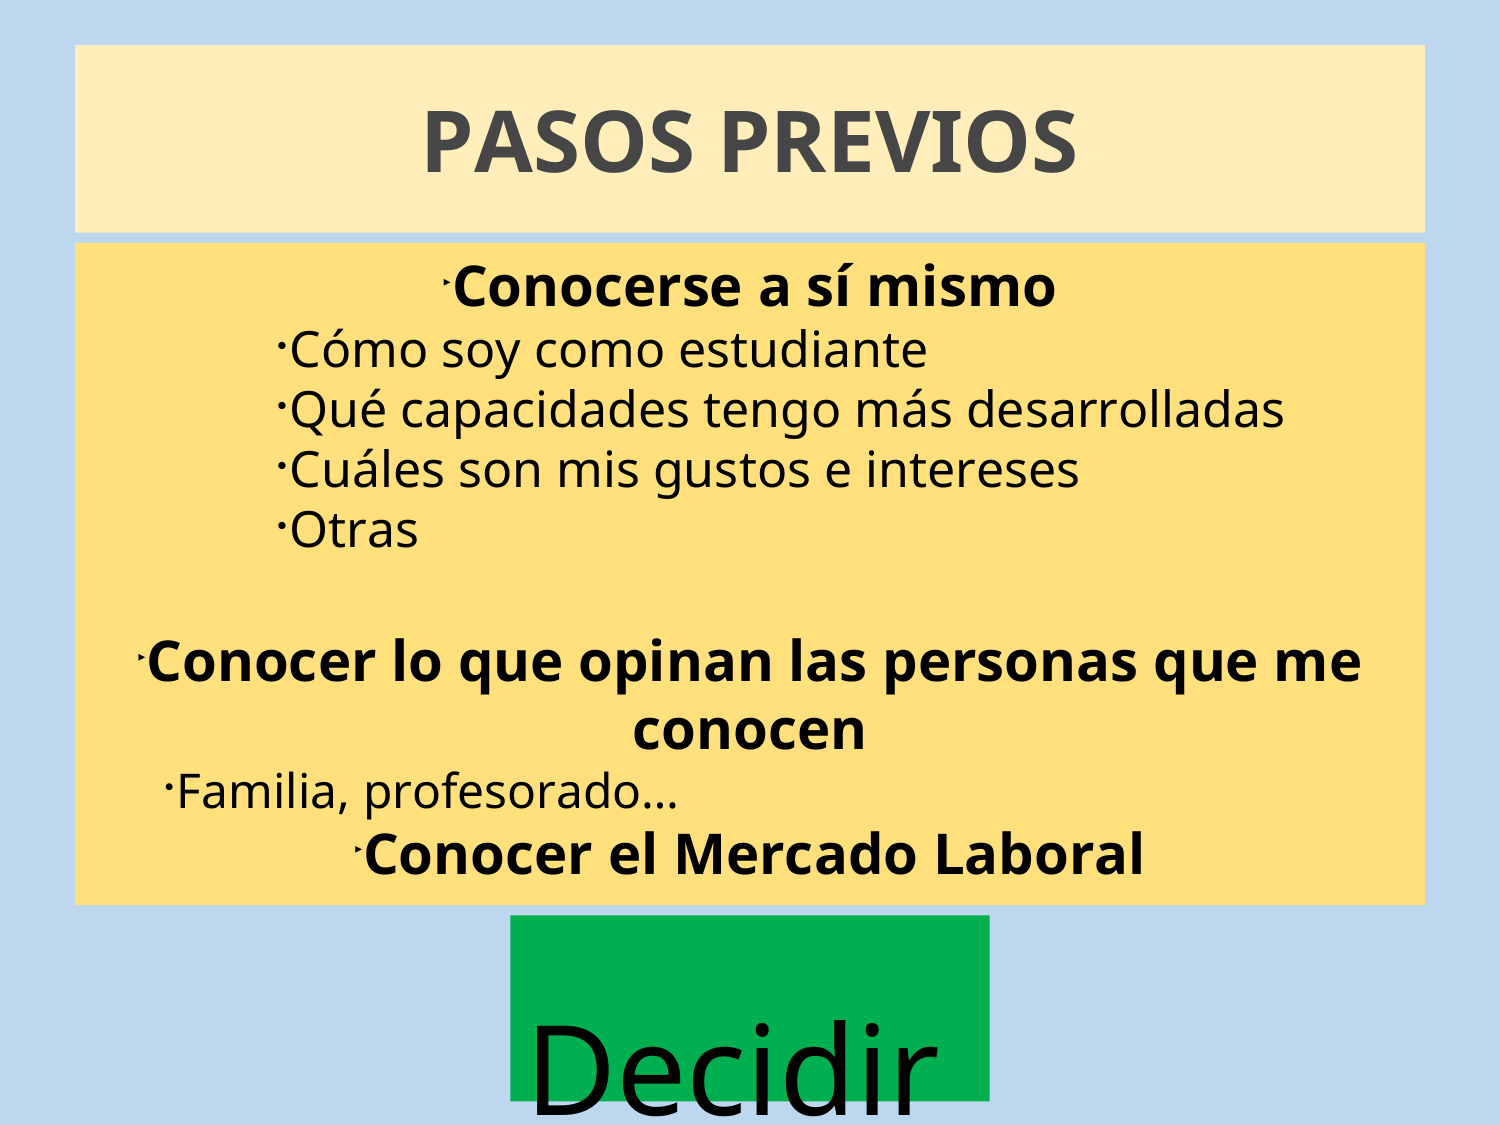

PASOS PREVIOS
Conocerse a sí mismo
Cómo soy como estudiante
Qué capacidades tengo más desarrolladas
Cuáles son mis gustos e intereses
Otras
Conocer lo que opinan las personas que me conocen
Familia, profesorado…
Conocer el Mercado Laboral
	Decidir